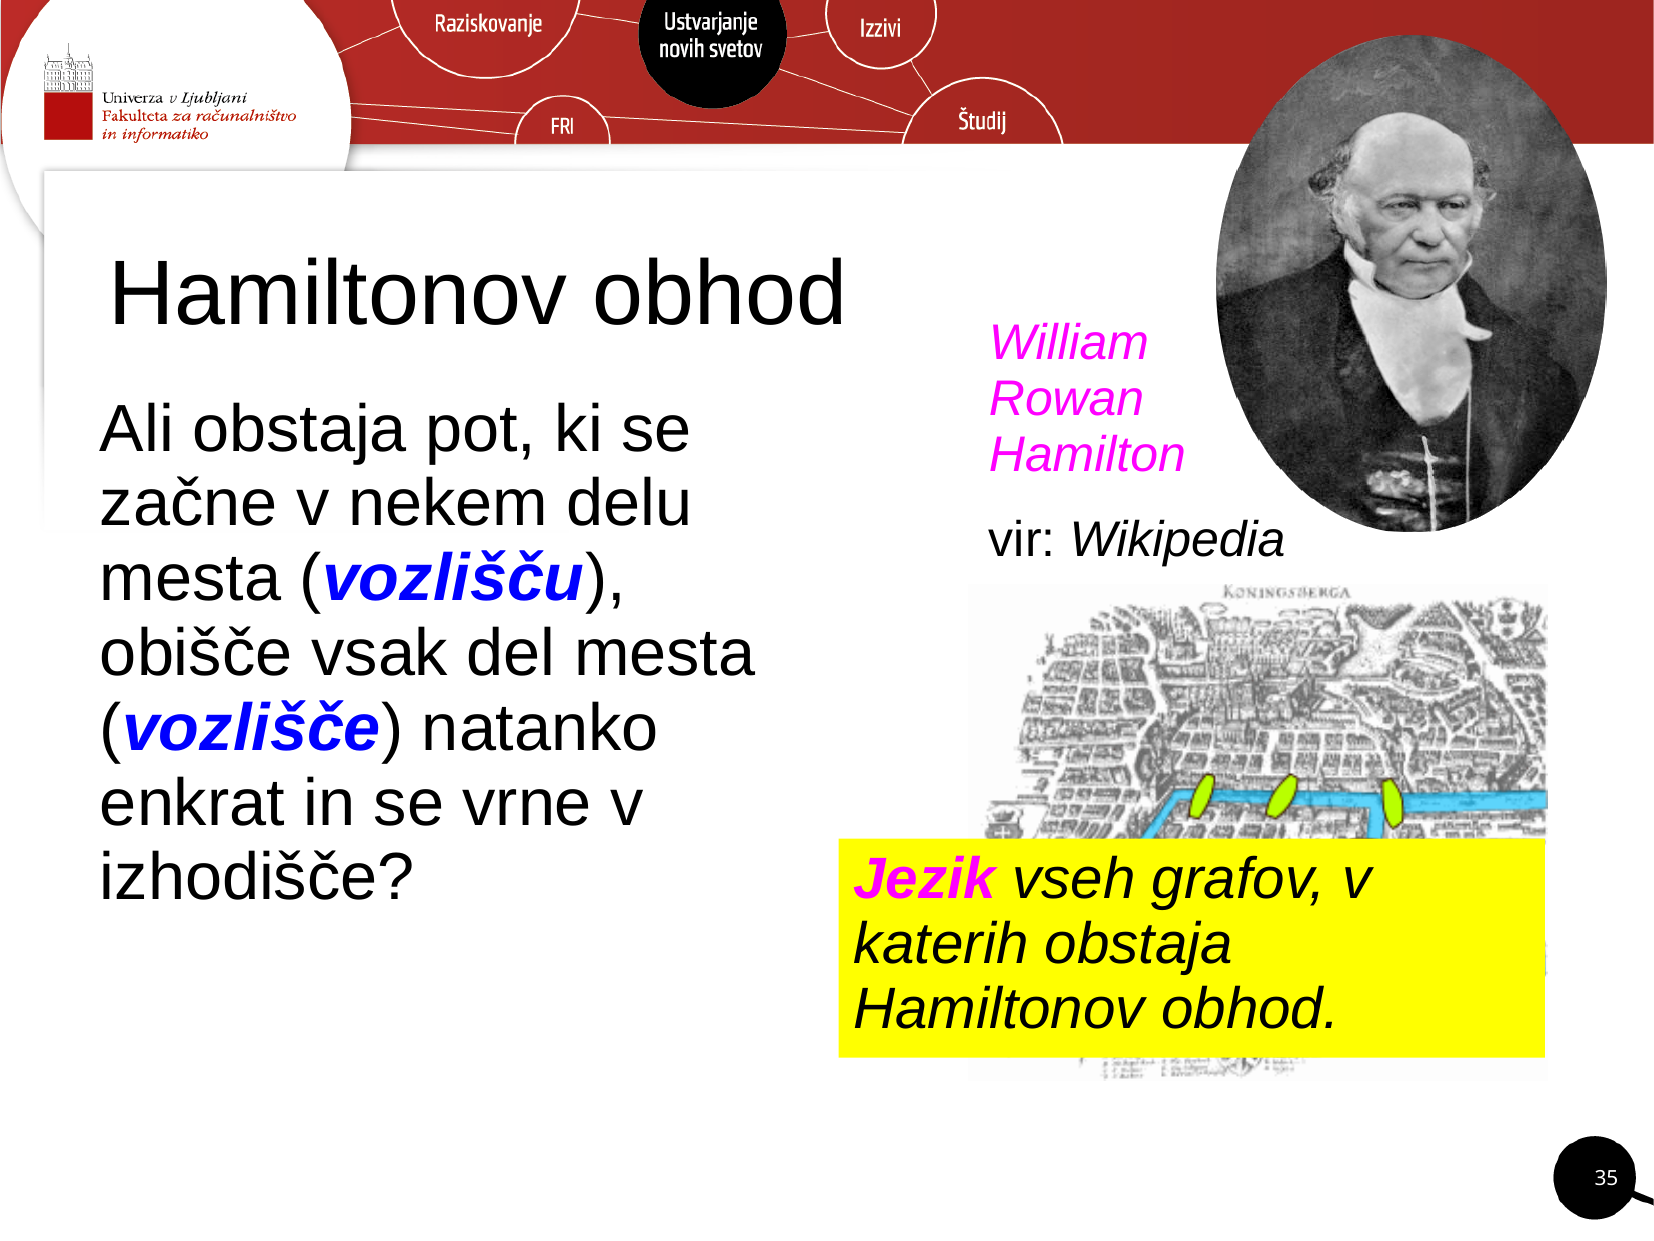

# Hamiltonov obhod
William Rowan Hamilton
vir: Wikipedia
Ali obstaja pot, ki se začne v nekem delu mesta (vozlišču), obišče vsak del mesta (vozlišče) natanko enkrat in se vrne v izhodišče?
Jezik vseh grafov, v katerih obstaja Hamiltonov obhod.